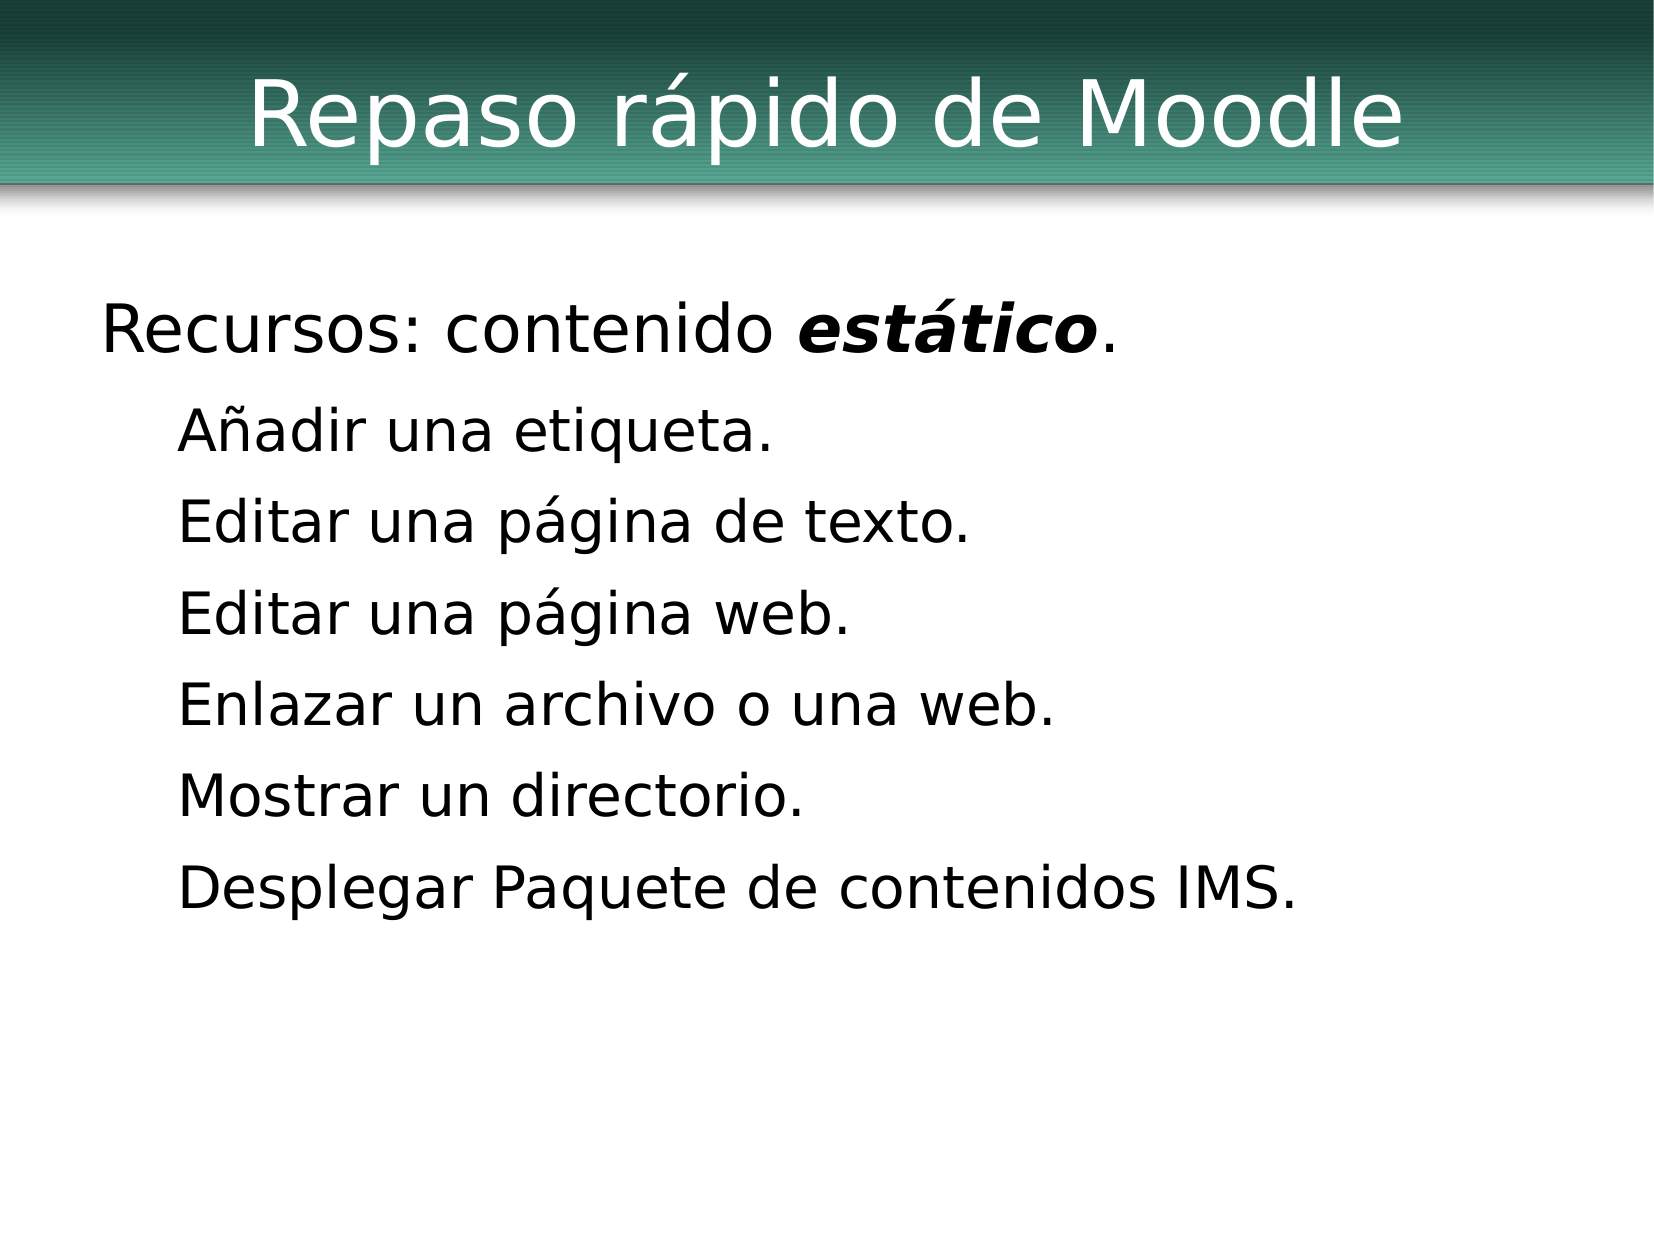

# Repaso rápido de Moodle
Recursos: contenido estático.
Añadir una etiqueta.
Editar una página de texto.
Editar una página web.
Enlazar un archivo o una web.
Mostrar un directorio.
Desplegar Paquete de contenidos IMS.